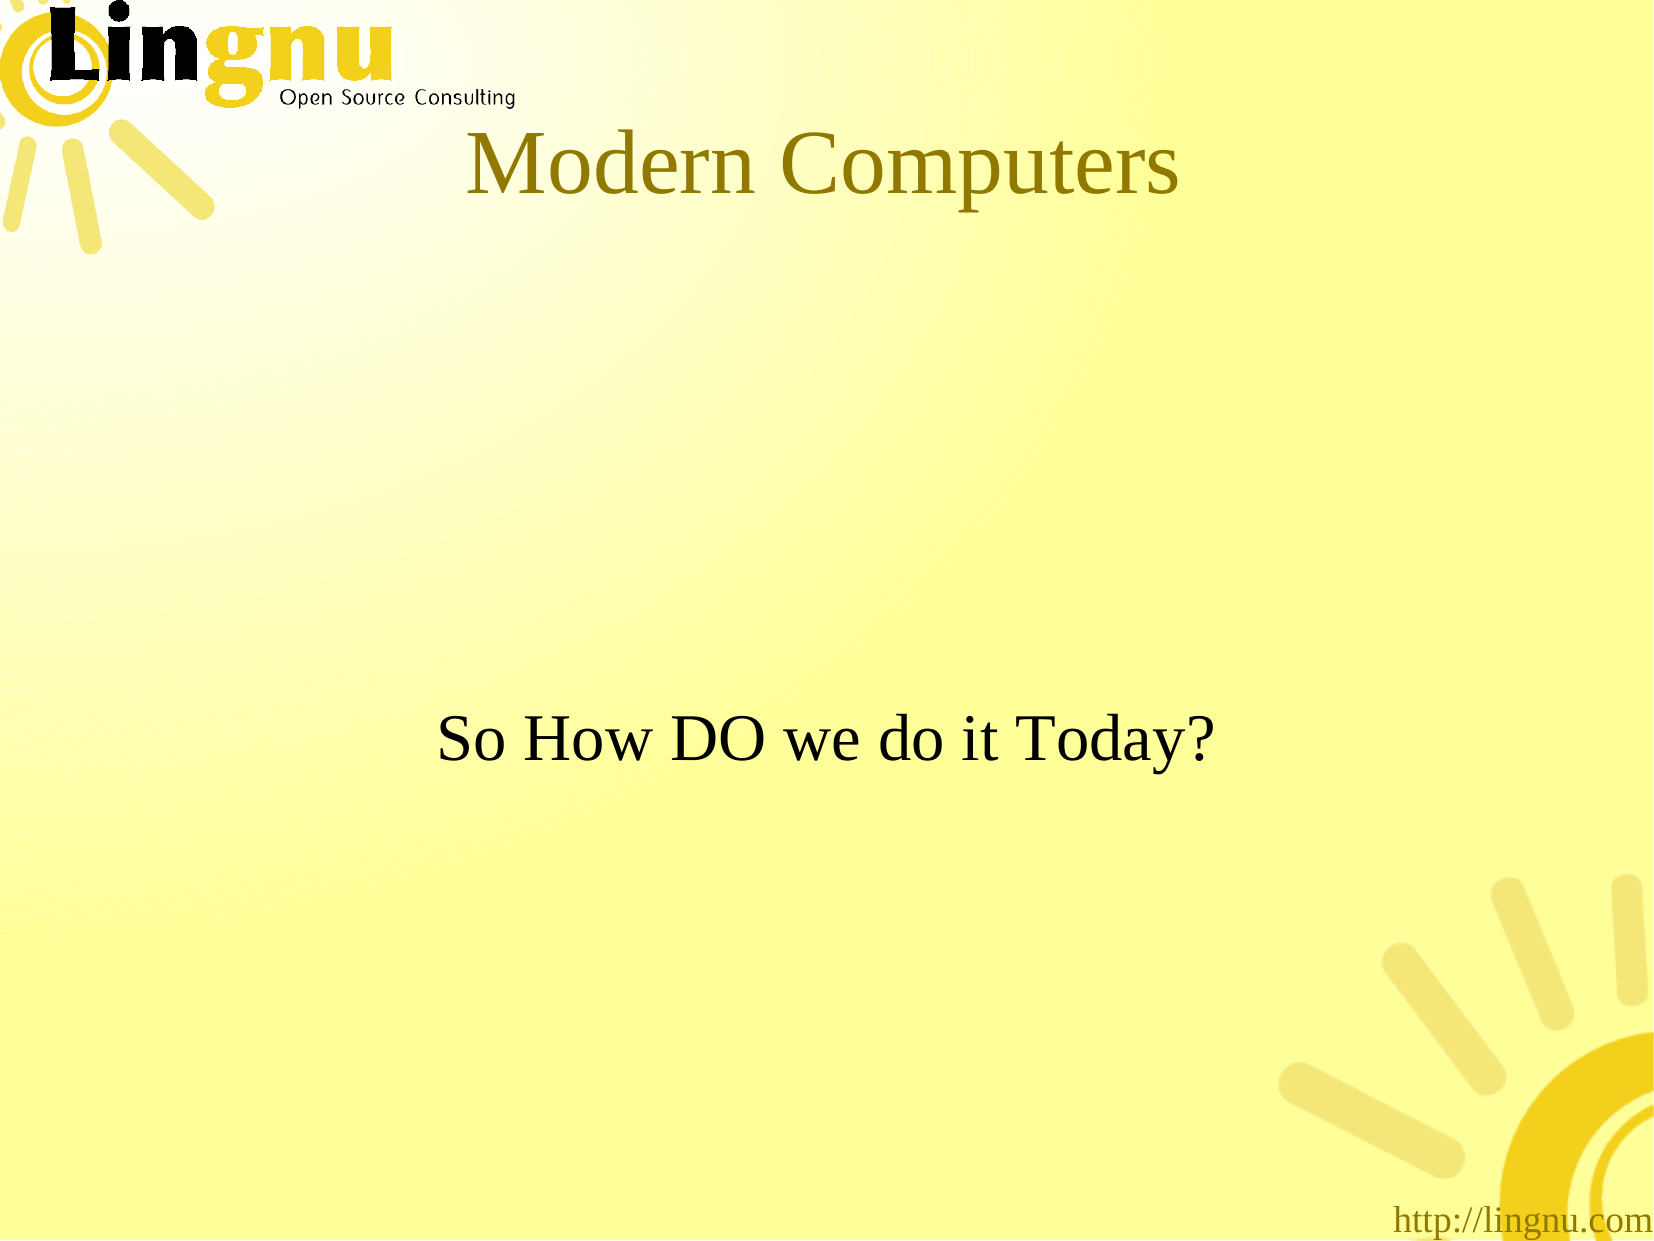

# Modern Computers
So How DO we do it Today?